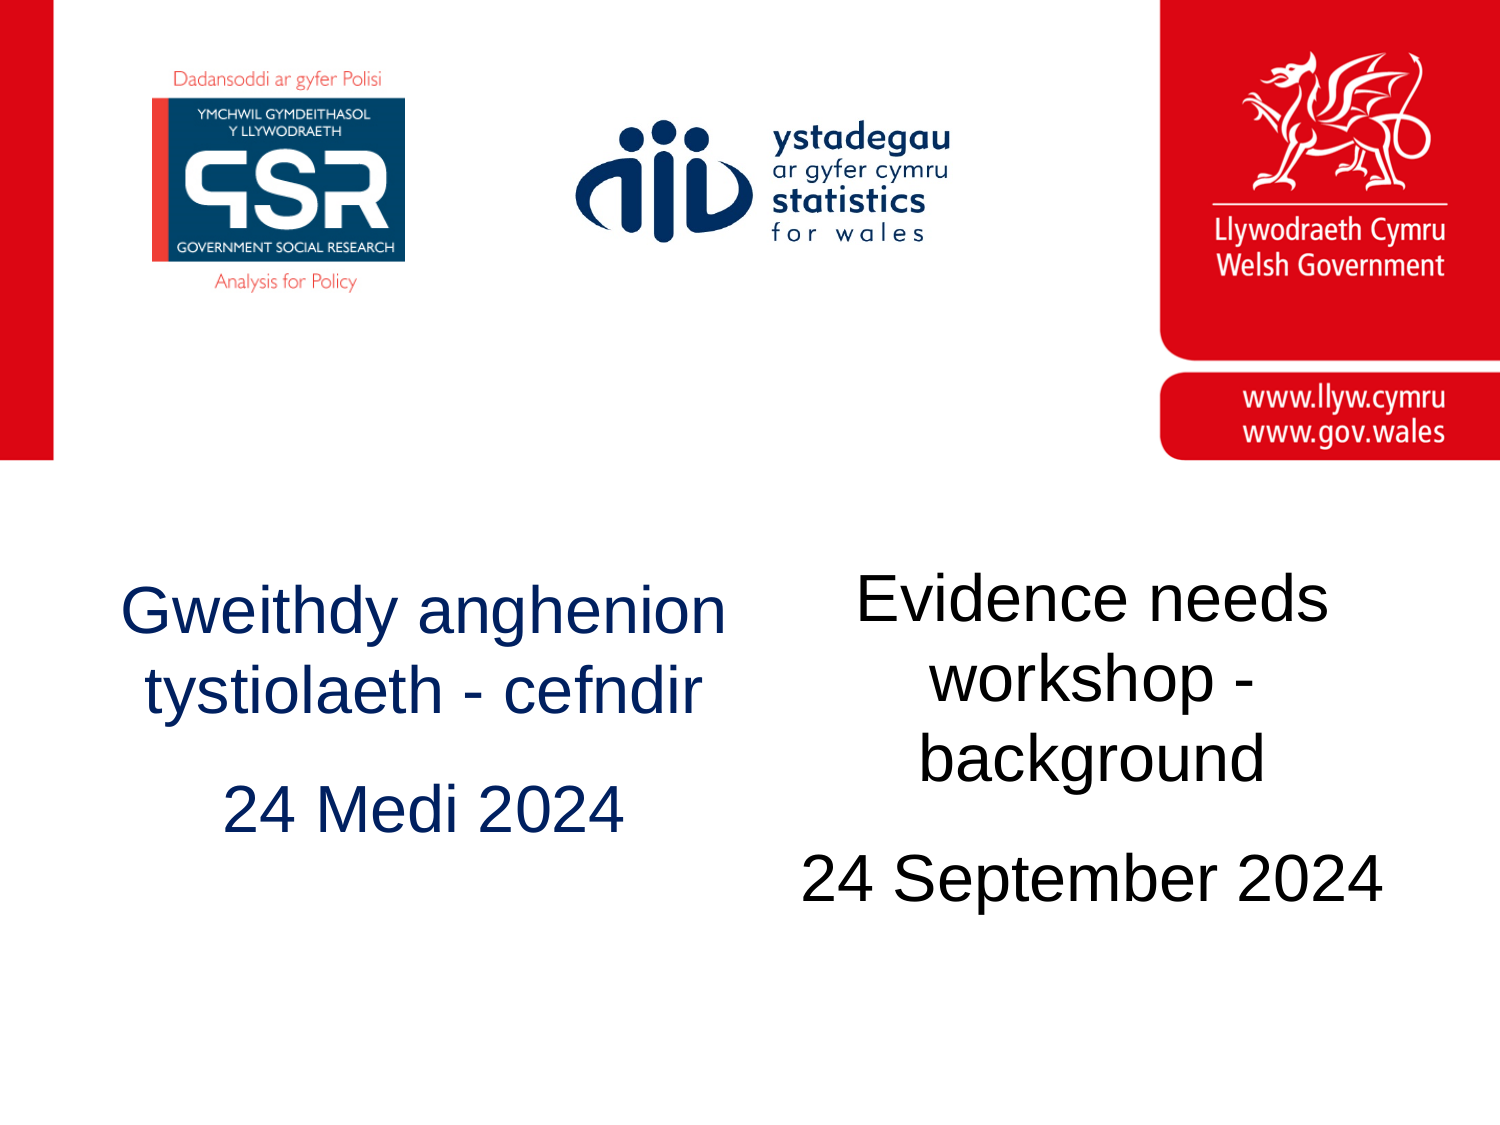

Evidence needs workshop - background
24 September 2024
Gweithdy anghenion tystiolaeth - cefndir
24 Medi 2024